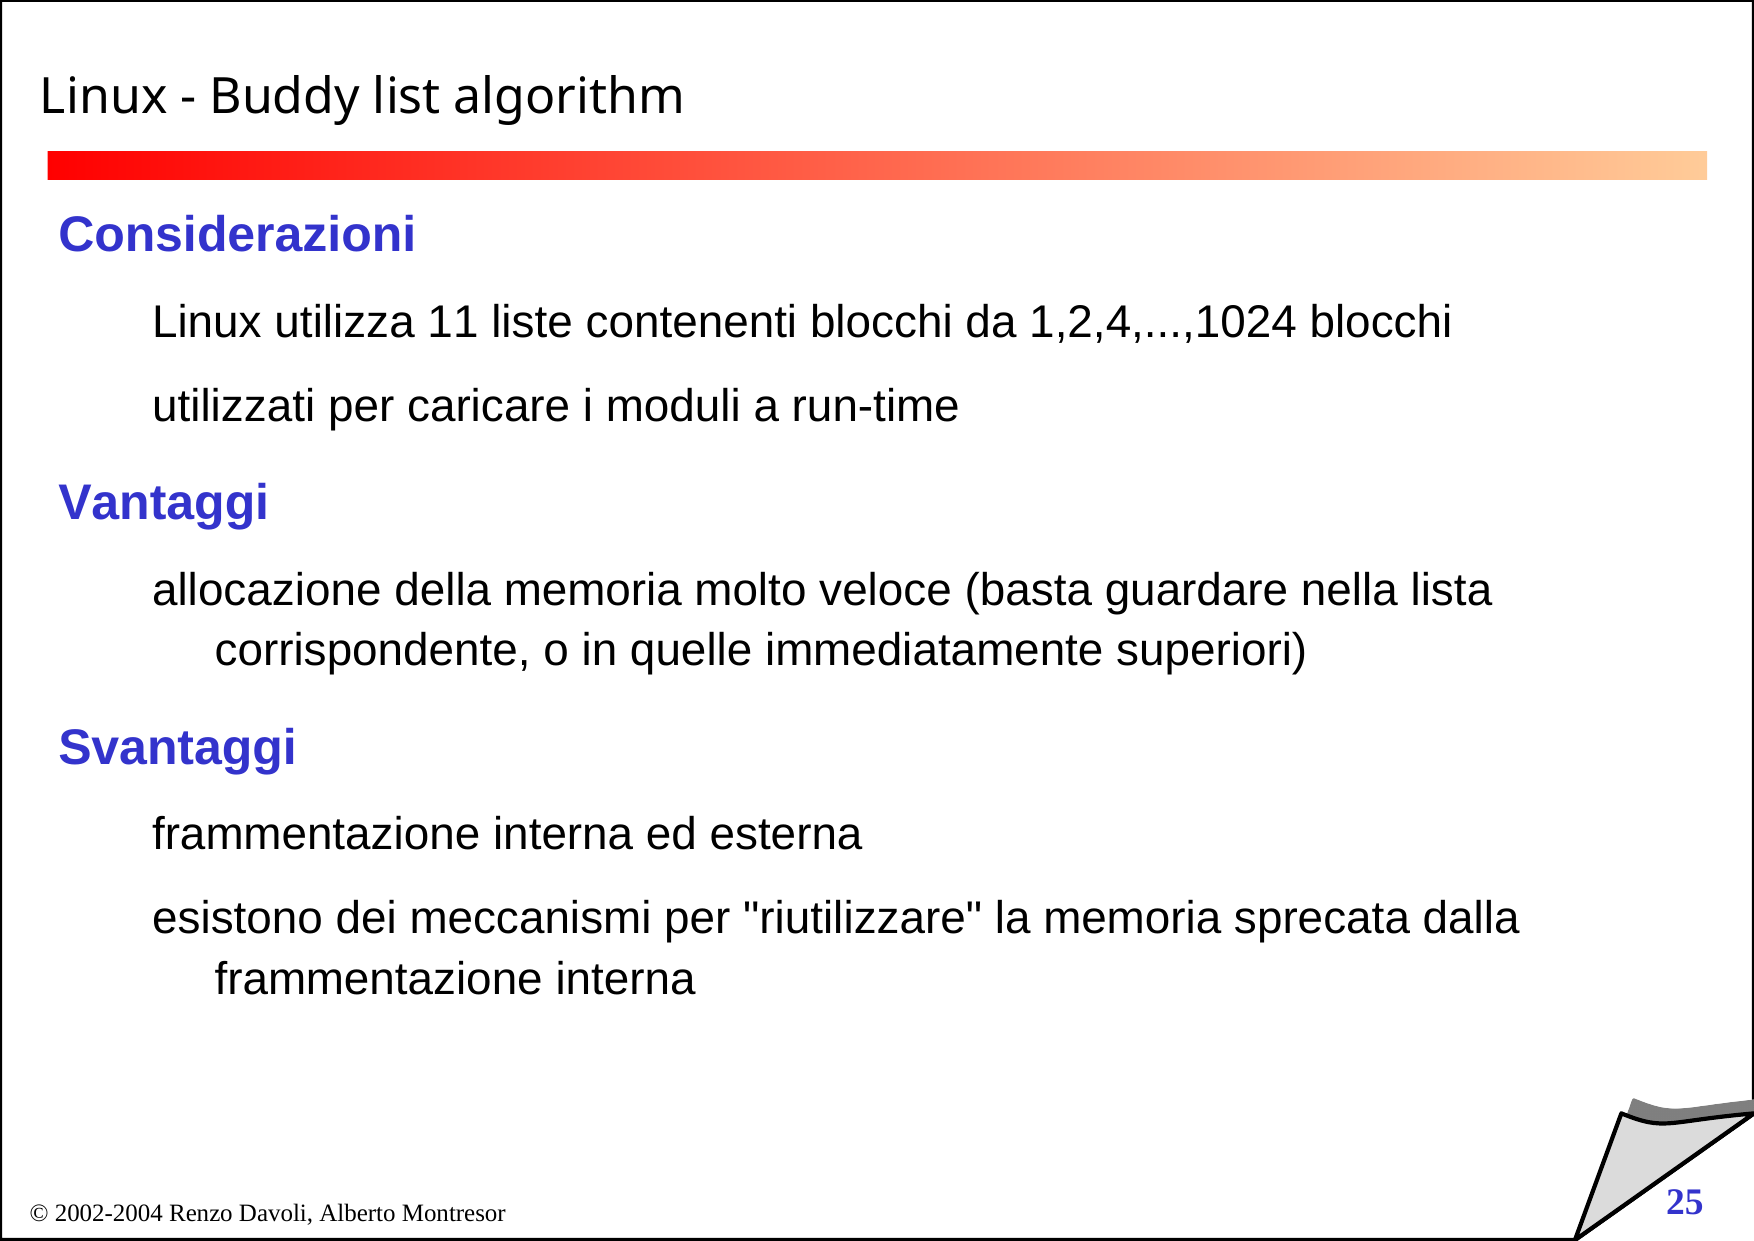

# Linux - Buddy list algorithm
Considerazioni
Linux utilizza 11 liste contenenti blocchi da 1,2,4,...,1024 blocchi
utilizzati per caricare i moduli a run-time
Vantaggi
allocazione della memoria molto veloce (basta guardare nella lista corrispondente, o in quelle immediatamente superiori)
Svantaggi
frammentazione interna ed esterna
esistono dei meccanismi per "riutilizzare" la memoria sprecata dalla frammentazione interna